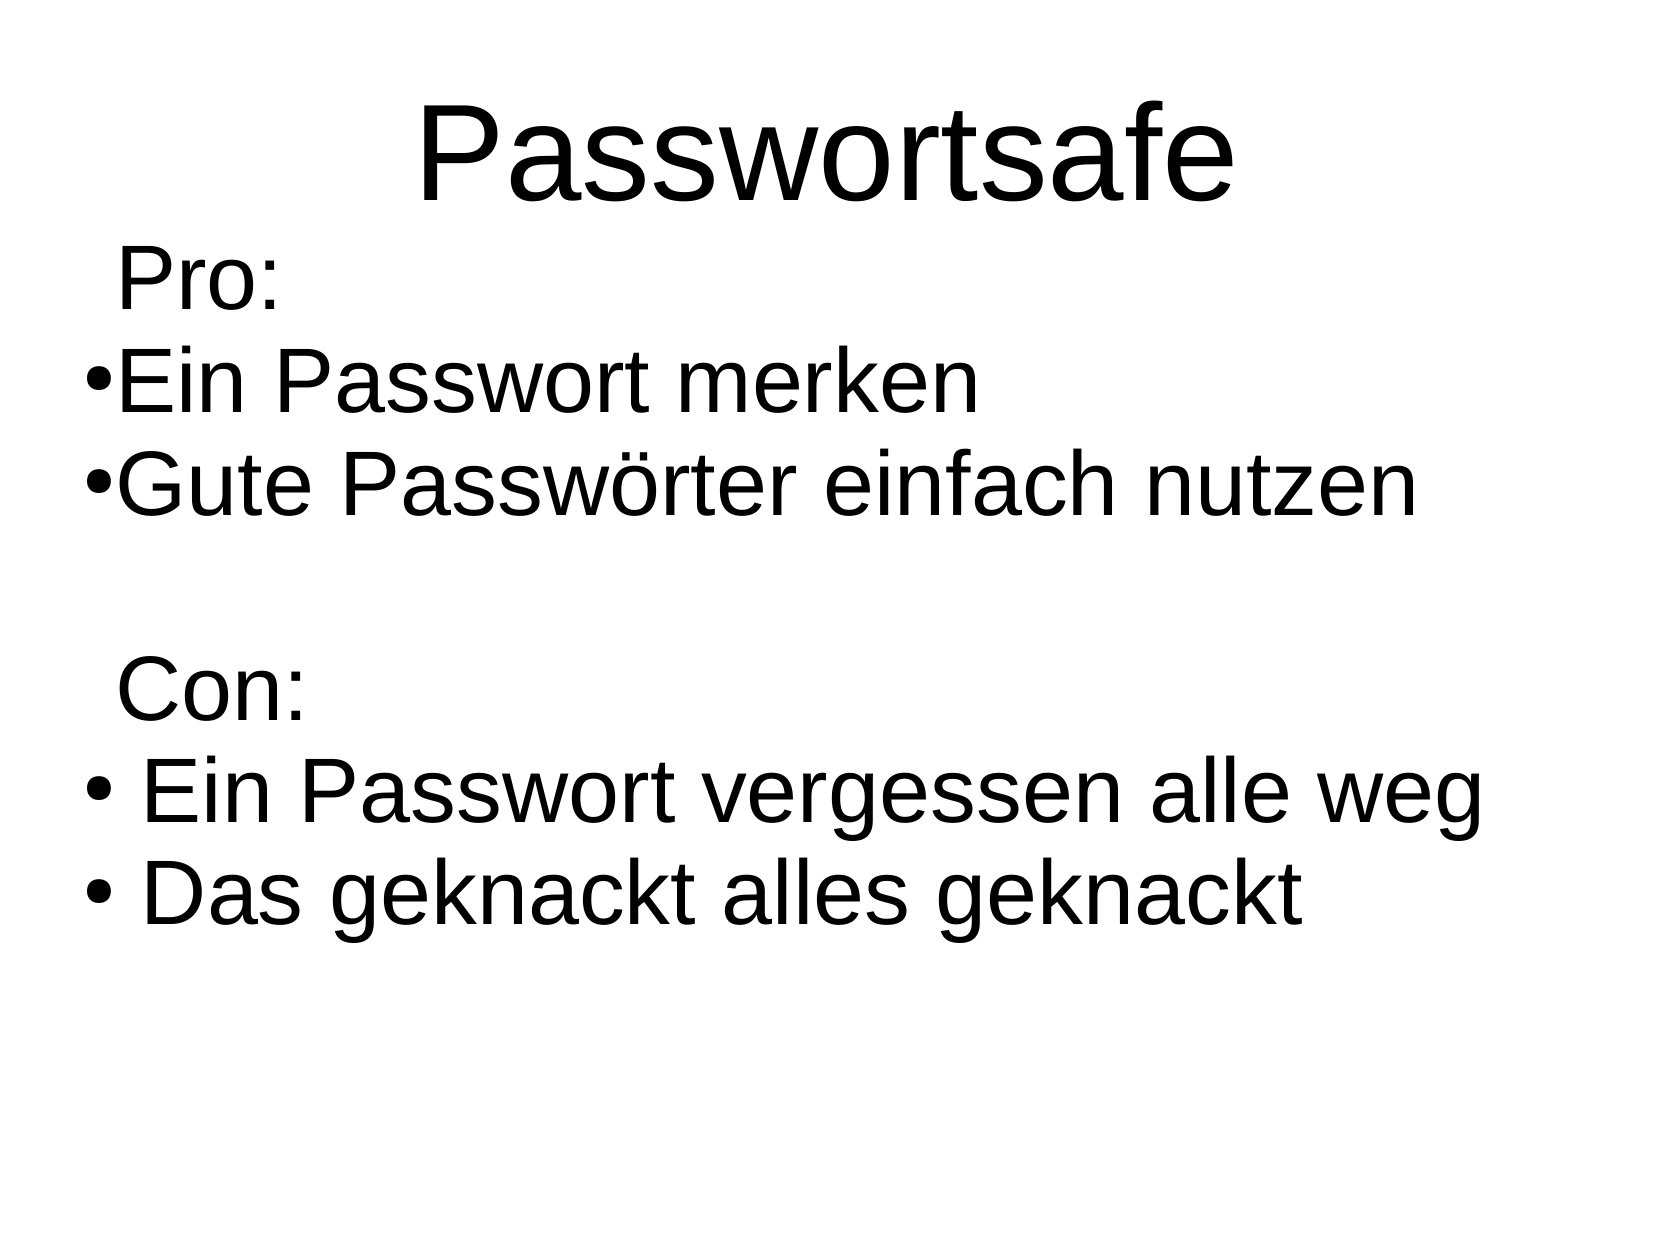

# Pro:
Ein Passwort merken
Gute Passwörter einfach nutzen
Con:
 Ein Passwort vergessen alle weg
 Das geknackt alles geknackt
Passwortsafe